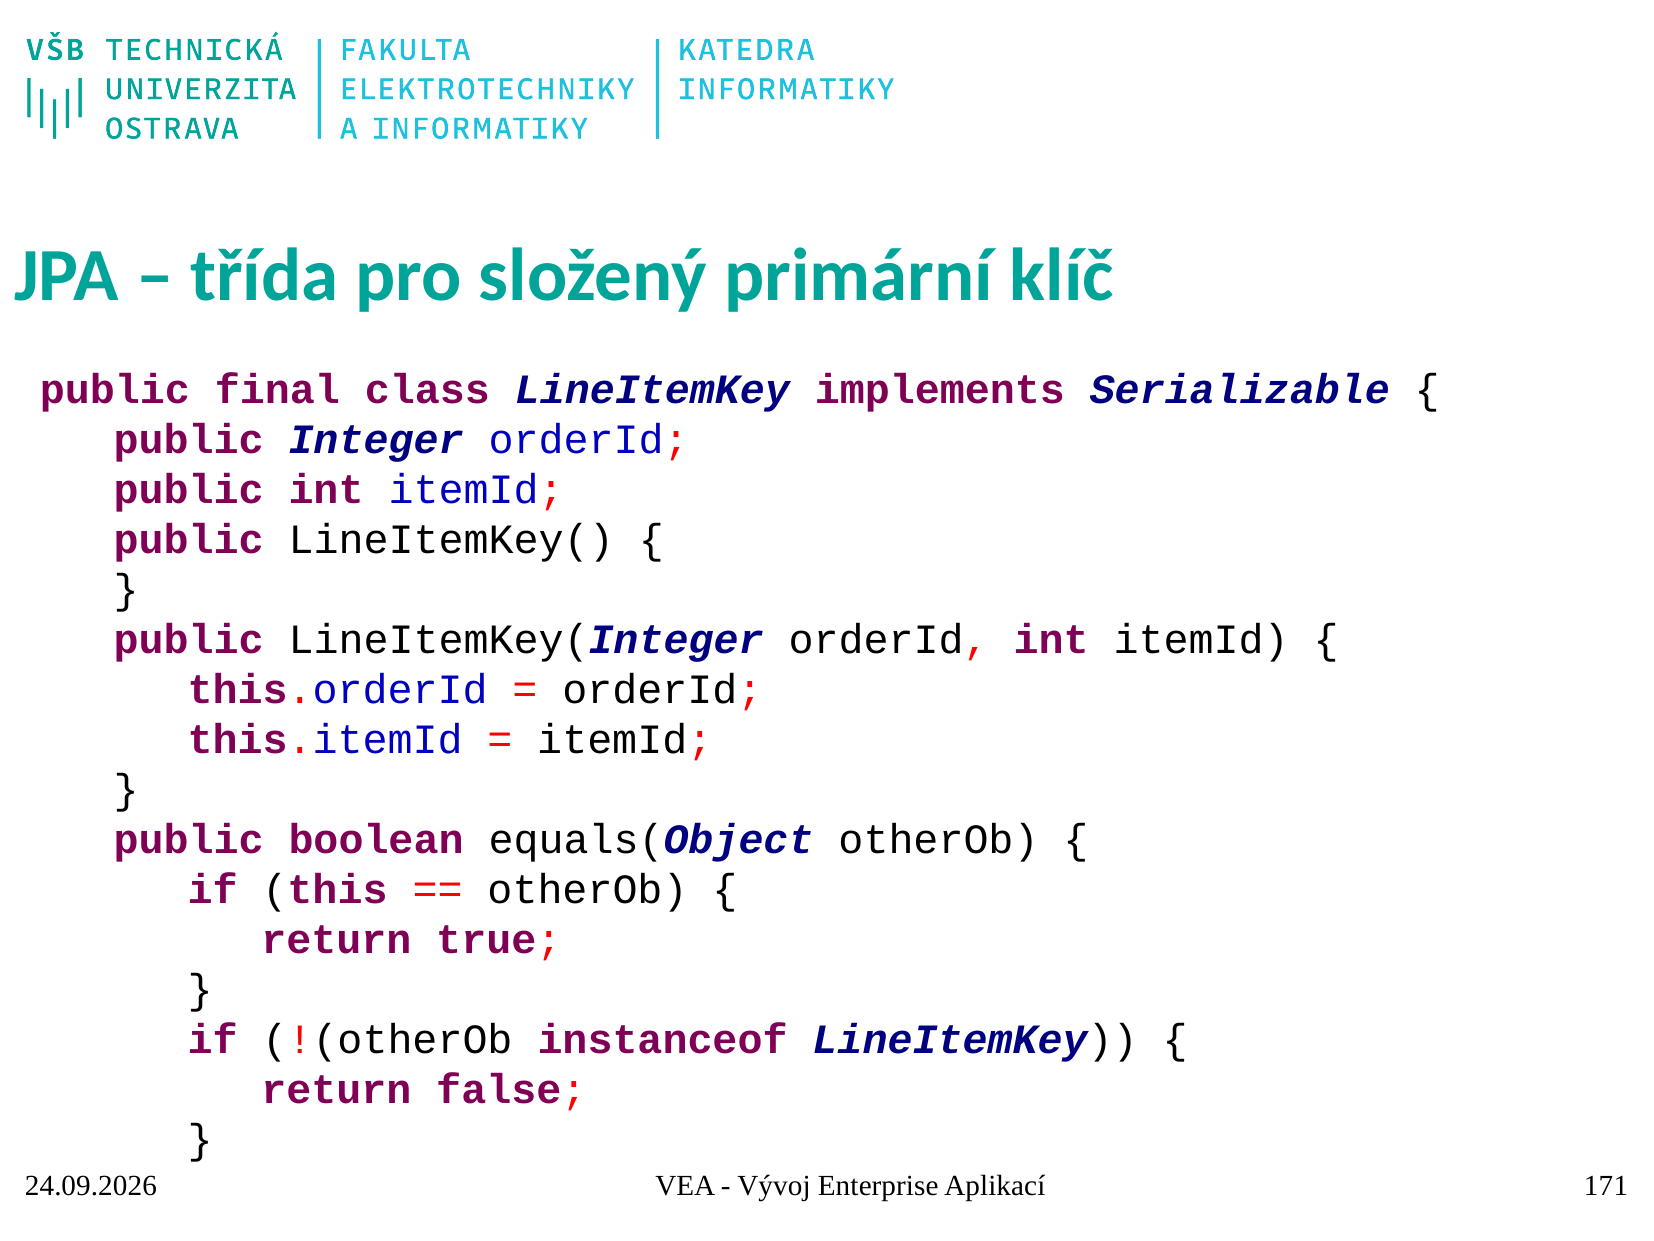

JPA – třída pro složený primární klíč
# public final class LineItemKey implements Serializable {
	public Integer orderId;
	public int itemId;
	public LineItemKey() {
	}
	public LineItemKey(Integer orderId, int itemId) {
		this.orderId = orderId;
		this.itemId = itemId;
	}
	public boolean equals(Object otherOb) {
		if (this == otherOb) {
			return true;
		}
		if (!(otherOb instanceof LineItemKey)) {
			return false;
		}
VEA - Vývoj Enterprise Aplikací
171